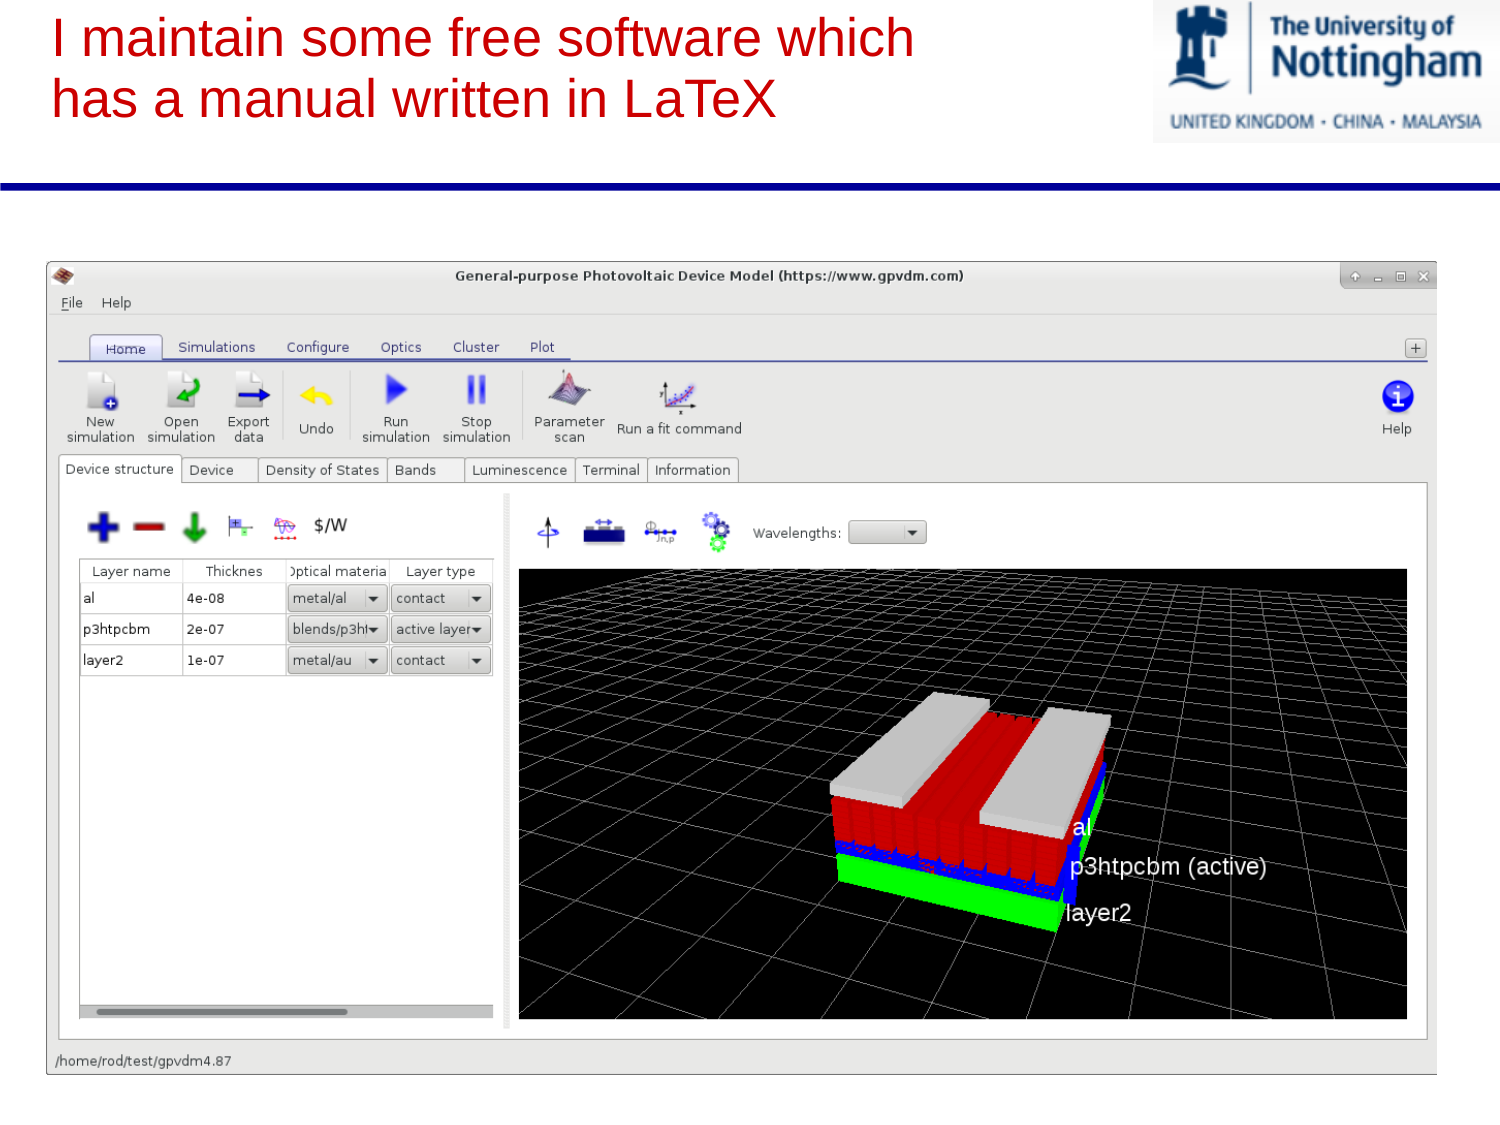

I maintain some free software which has a manual written in LaTeX